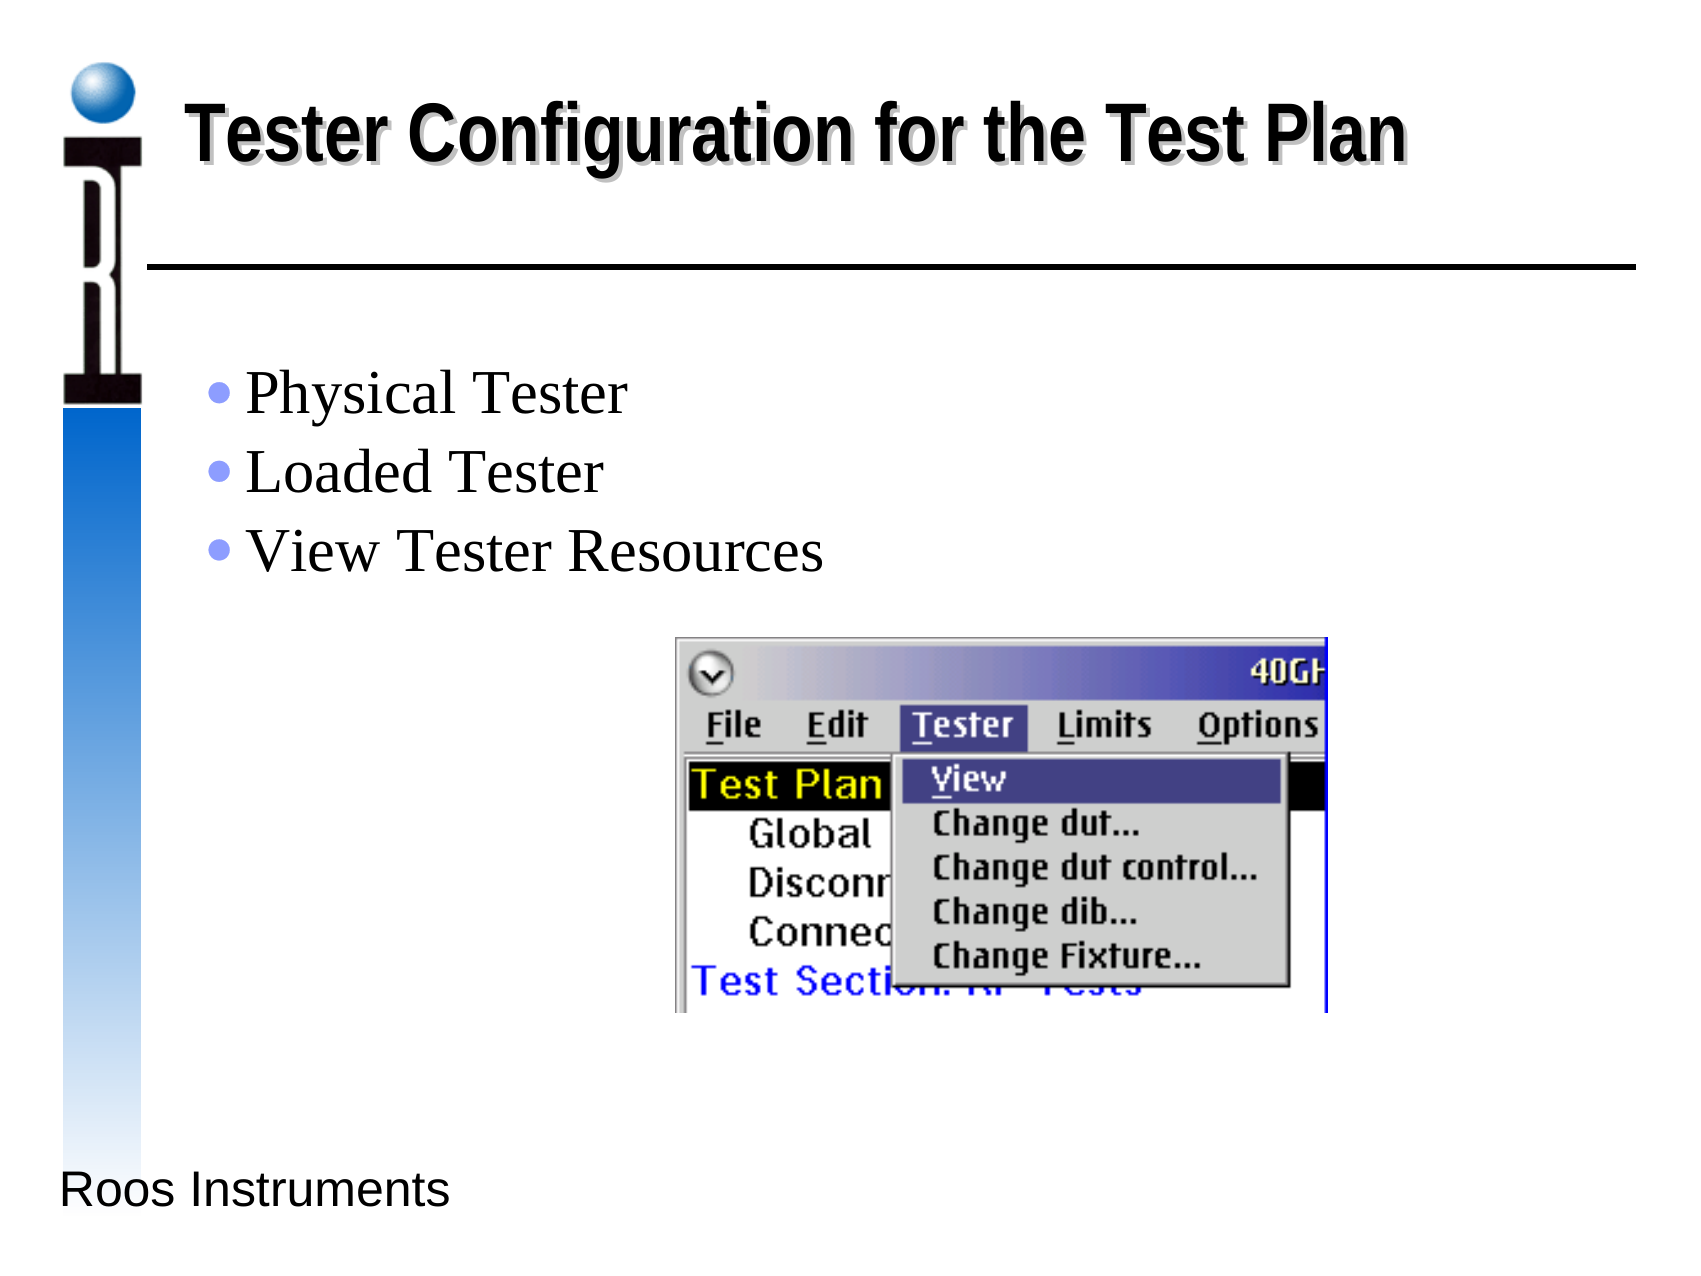

Tester Configuration for the Test Plan
Physical Tester
Loaded Tester
View Tester Resources